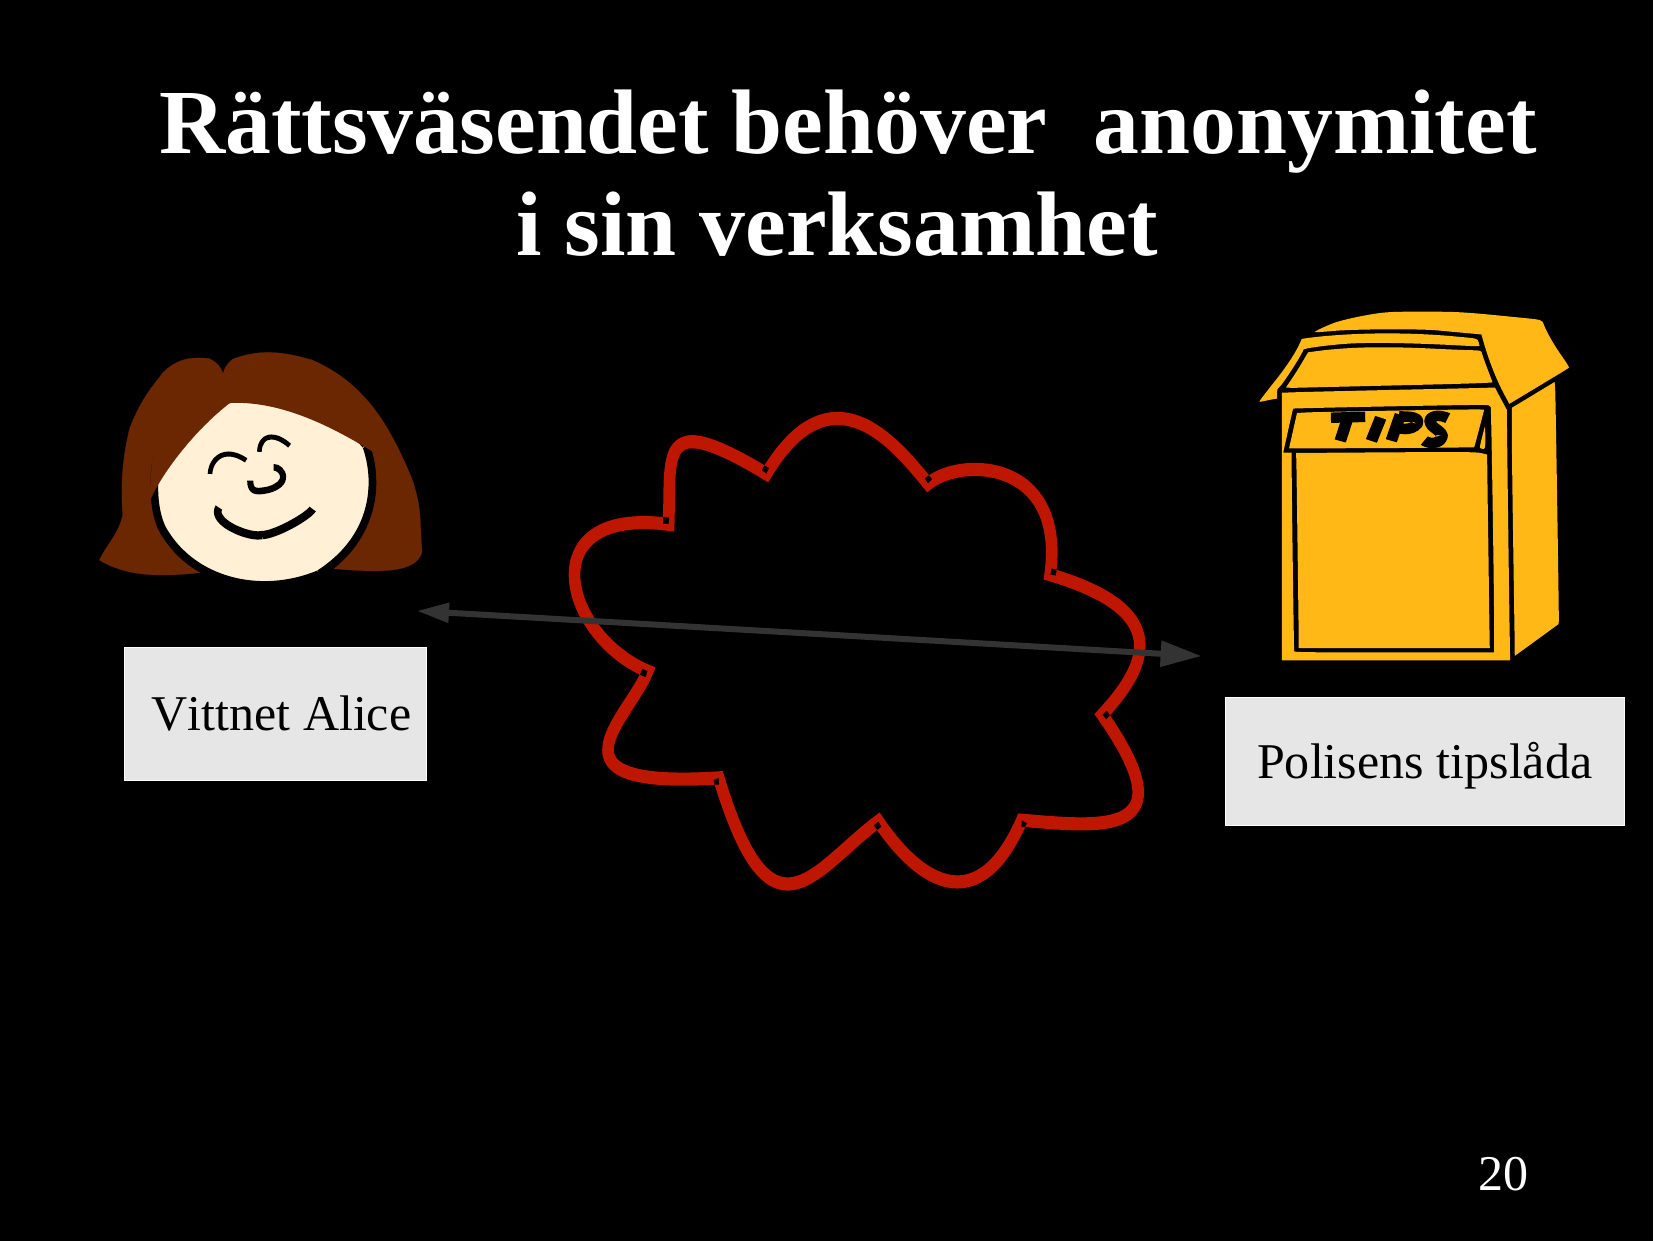

Rättsväsendet behöver anonymitet i sin verksamhet
 Vittnet Alice
Polisens tipslåda